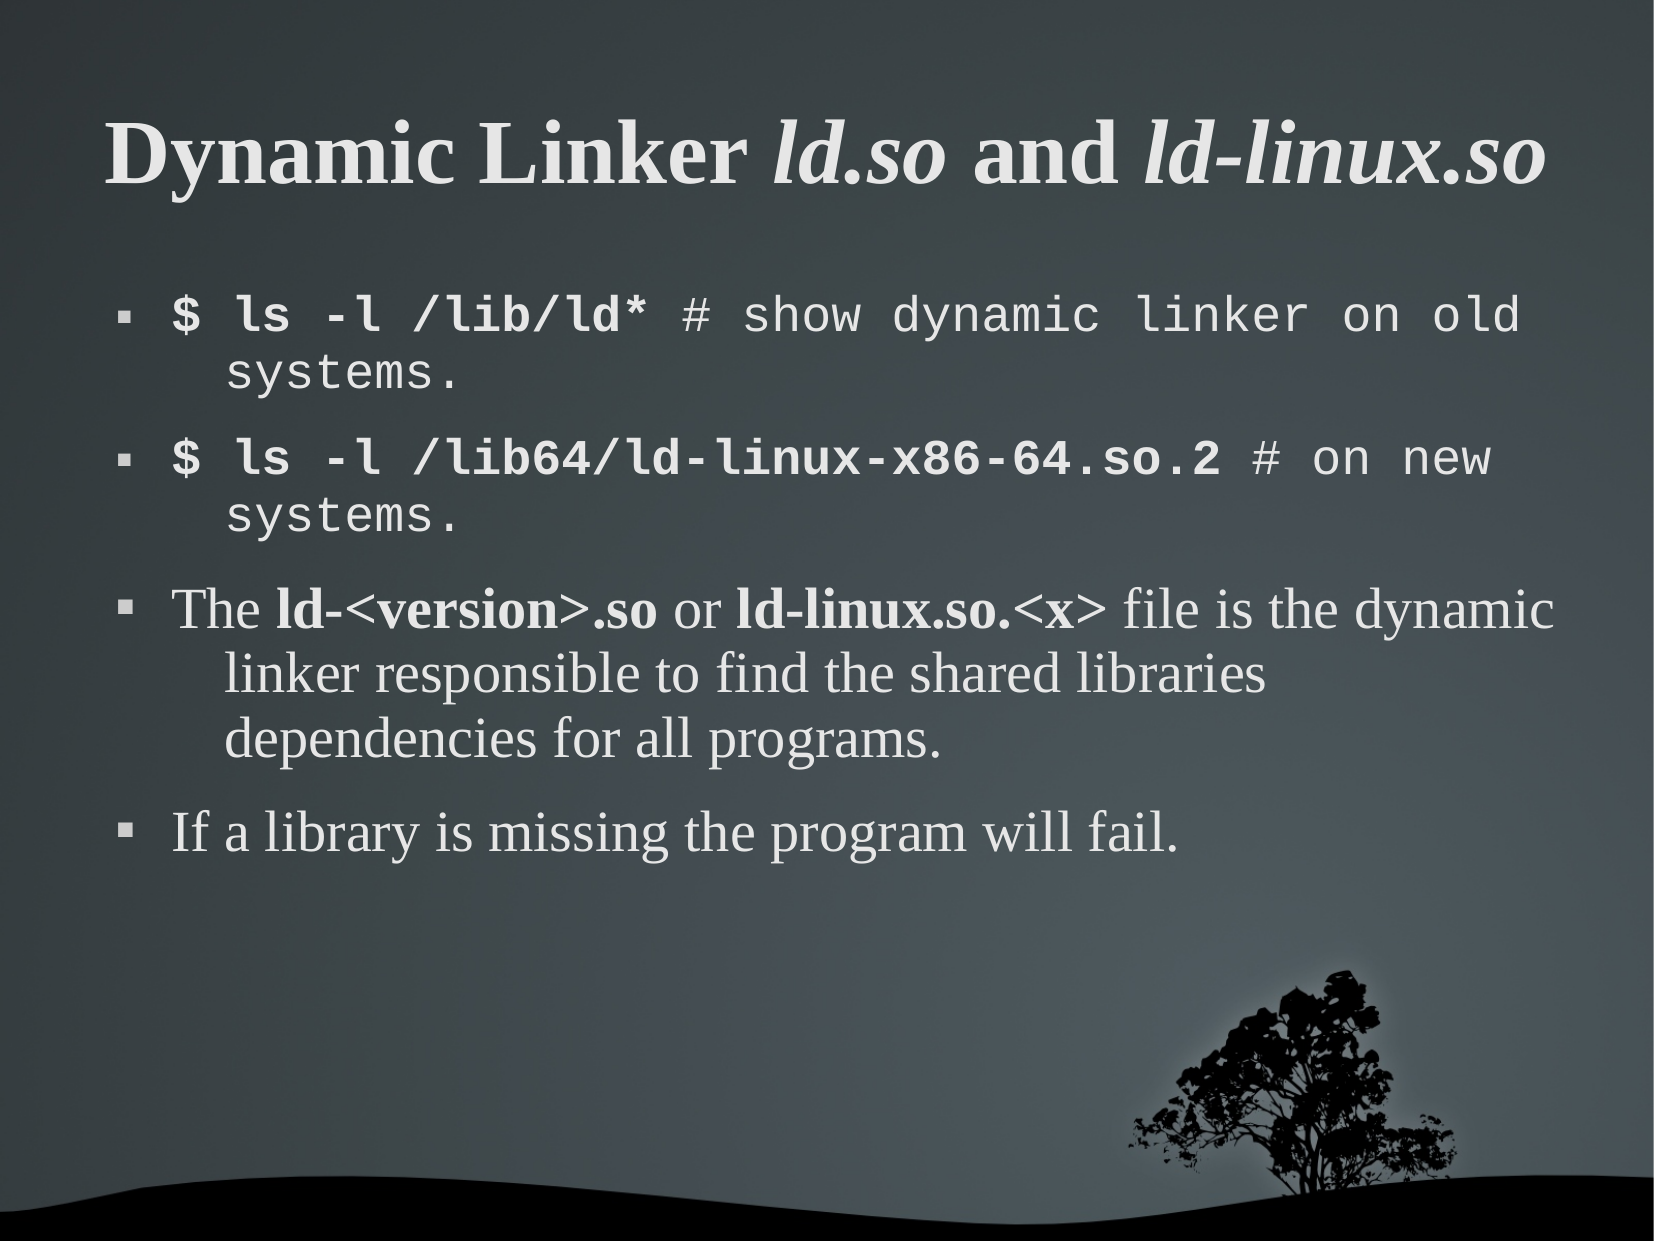

# Dynamic Linker ld.so and ld-linux.so
$ ls -l /lib/ld* # show dynamic linker on old systems.
$ ls -l /lib64/ld-linux-x86-64.so.2 # on new systems.
The ld-<version>.so or ld-linux.so.<x> file is the dynamic linker responsible to find the shared libraries dependencies for all programs.
If a library is missing the program will fail.